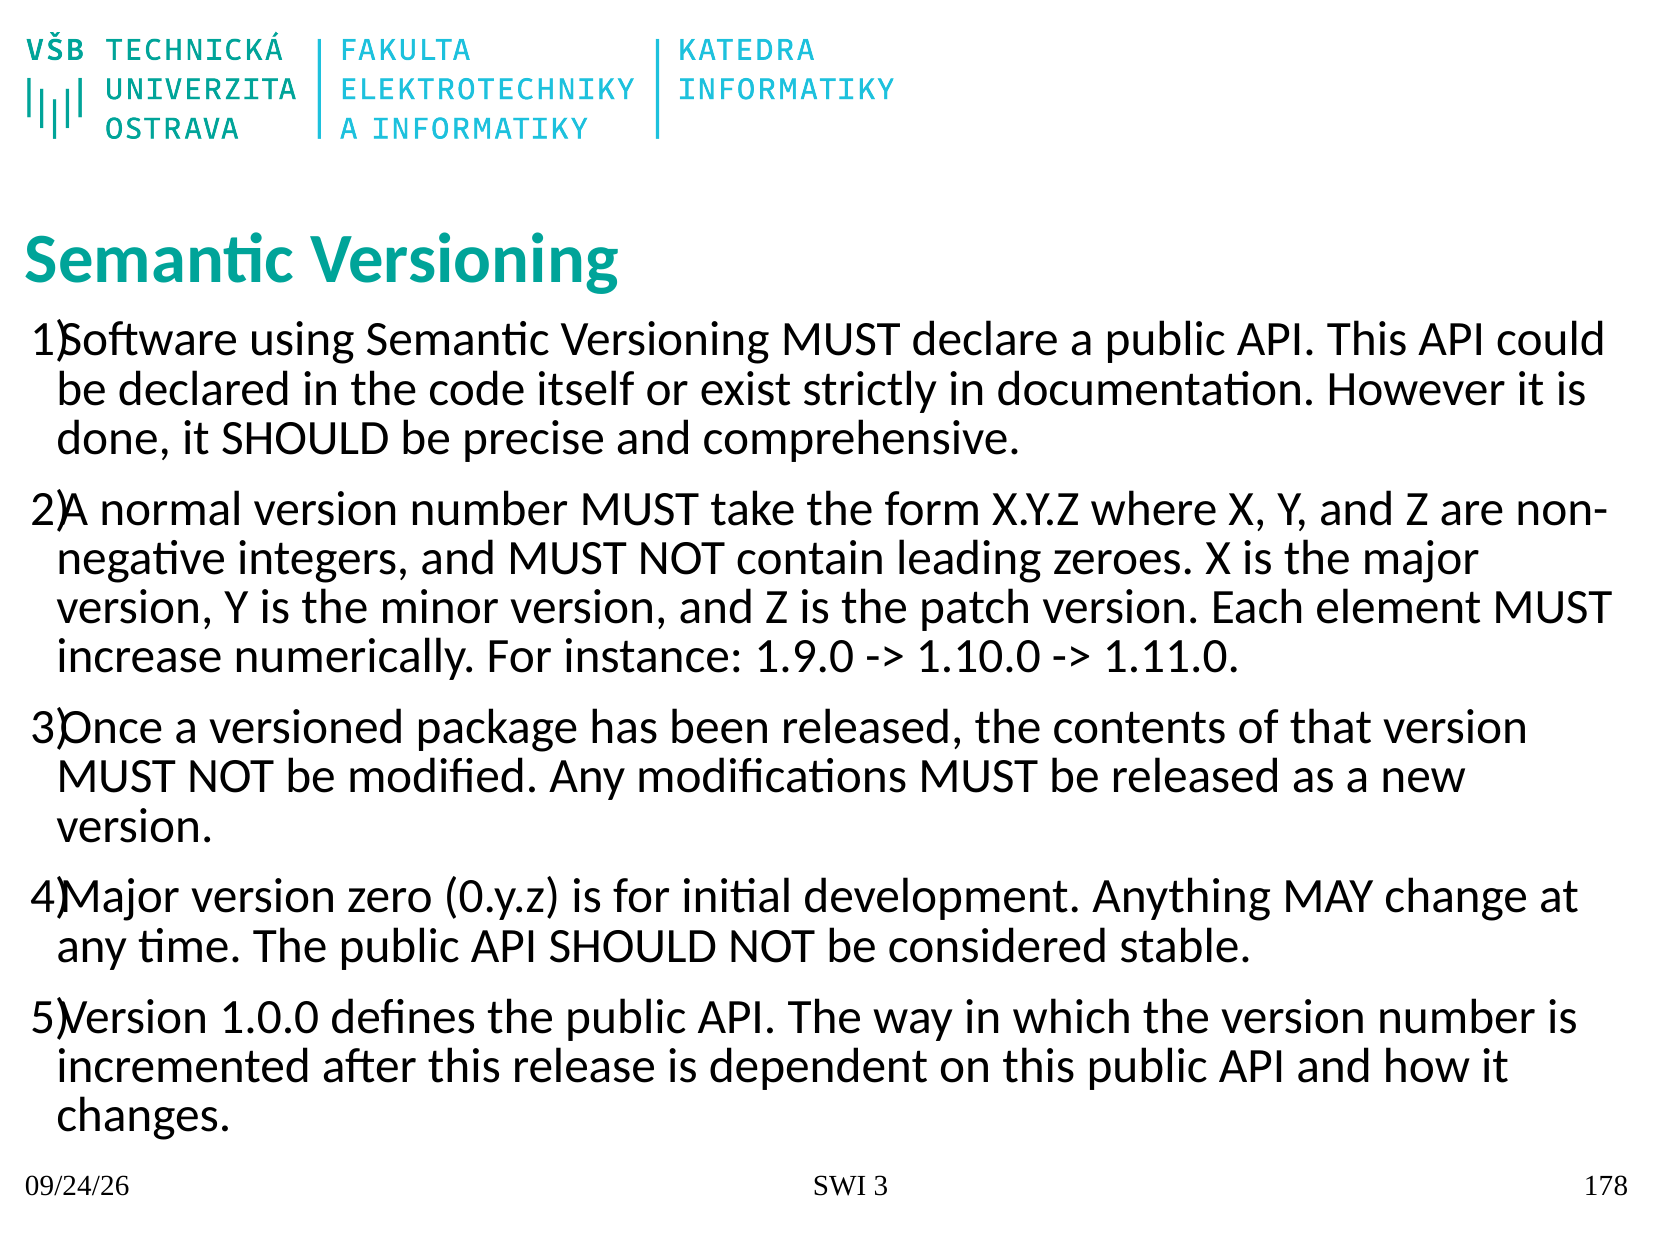

# Semantic Versioning
Software using Semantic Versioning MUST declare a public API. This API could be declared in the code itself or exist strictly in documentation. However it is done, it SHOULD be precise and comprehensive.
A normal version number MUST take the form X.Y.Z where X, Y, and Z are non-negative integers, and MUST NOT contain leading zeroes. X is the major version, Y is the minor version, and Z is the patch version. Each element MUST increase numerically. For instance: 1.9.0 -> 1.10.0 -> 1.11.0.
Once a versioned package has been released, the contents of that version MUST NOT be modified. Any modifications MUST be released as a new version.
Major version zero (0.y.z) is for initial development. Anything MAY change at any time. The public API SHOULD NOT be considered stable.
Version 1.0.0 defines the public API. The way in which the version number is incremented after this release is dependent on this public API and how it changes.
SWI 3
178